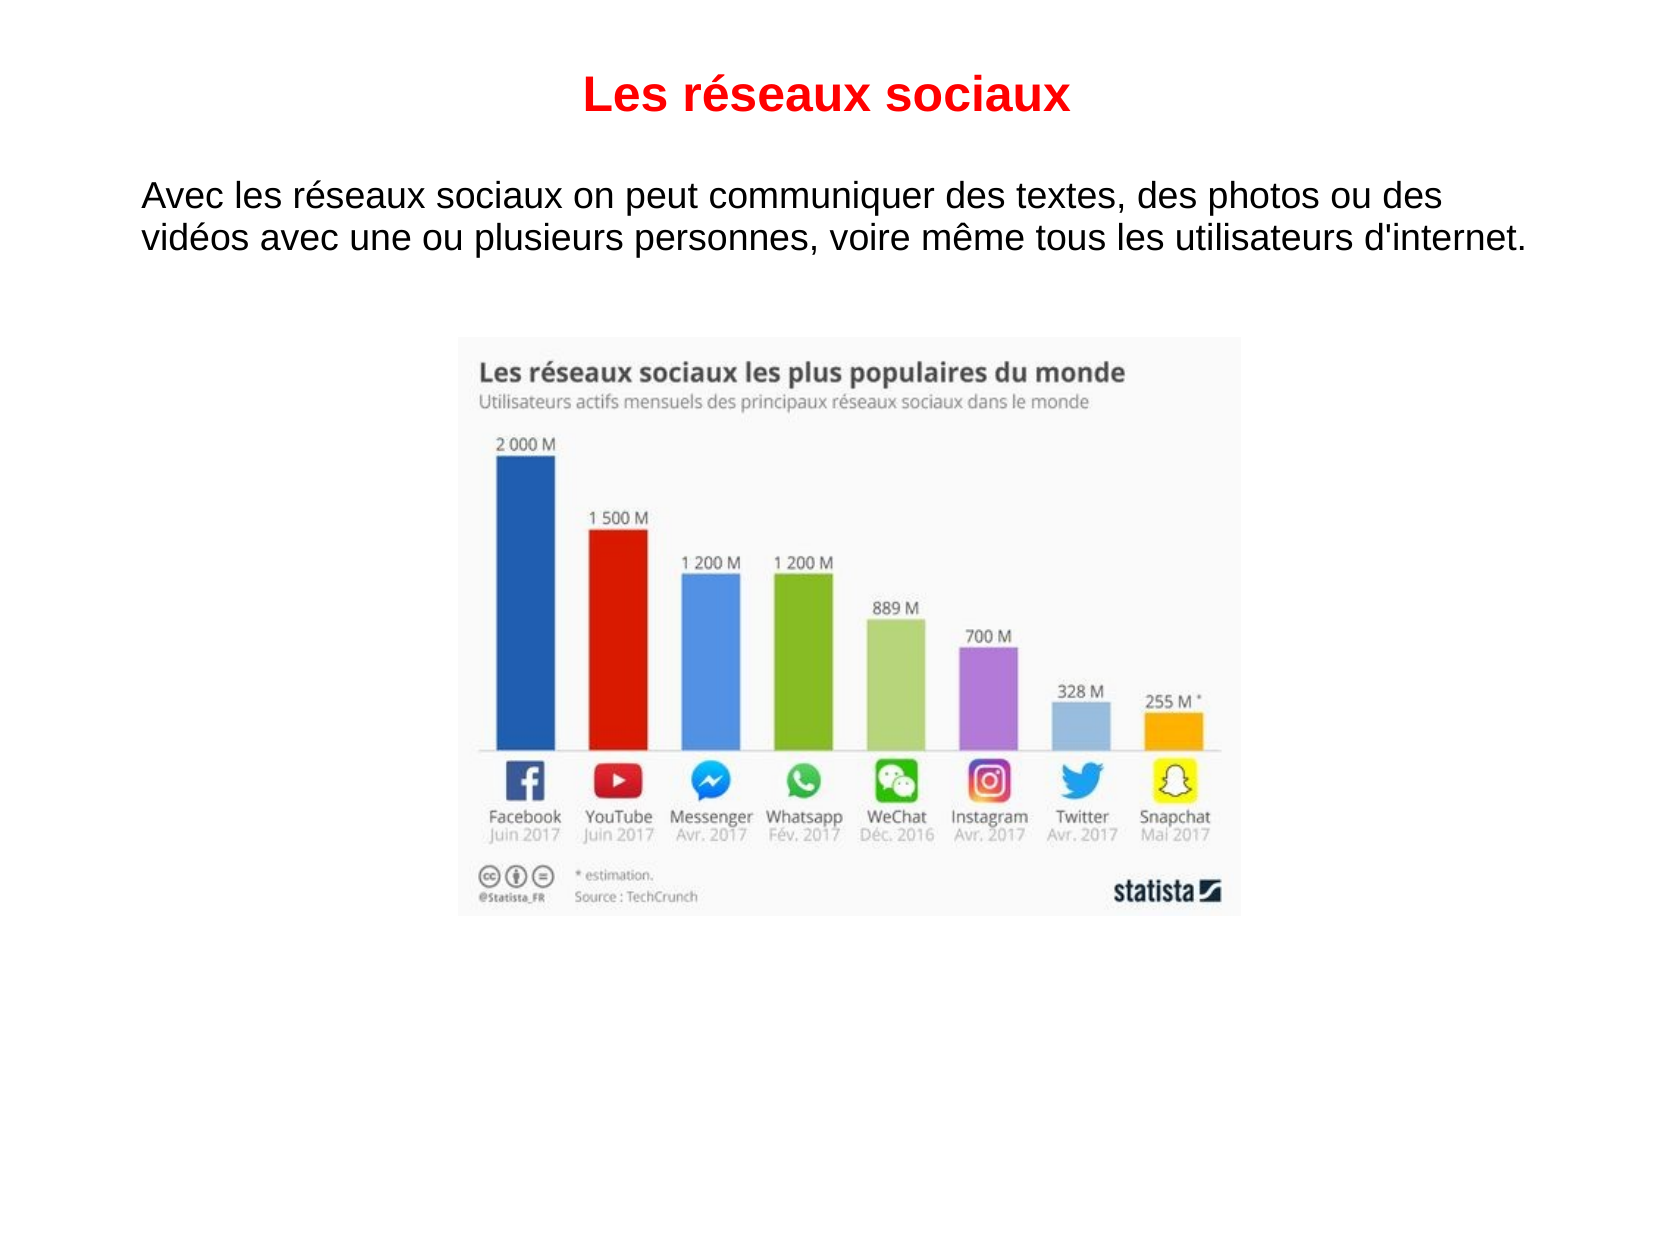

Les réseaux sociaux
Avec les réseaux sociaux on peut communiquer des textes, des photos ou des vidéos avec une ou plusieurs personnes, voire même tous les utilisateurs d'internet.
.